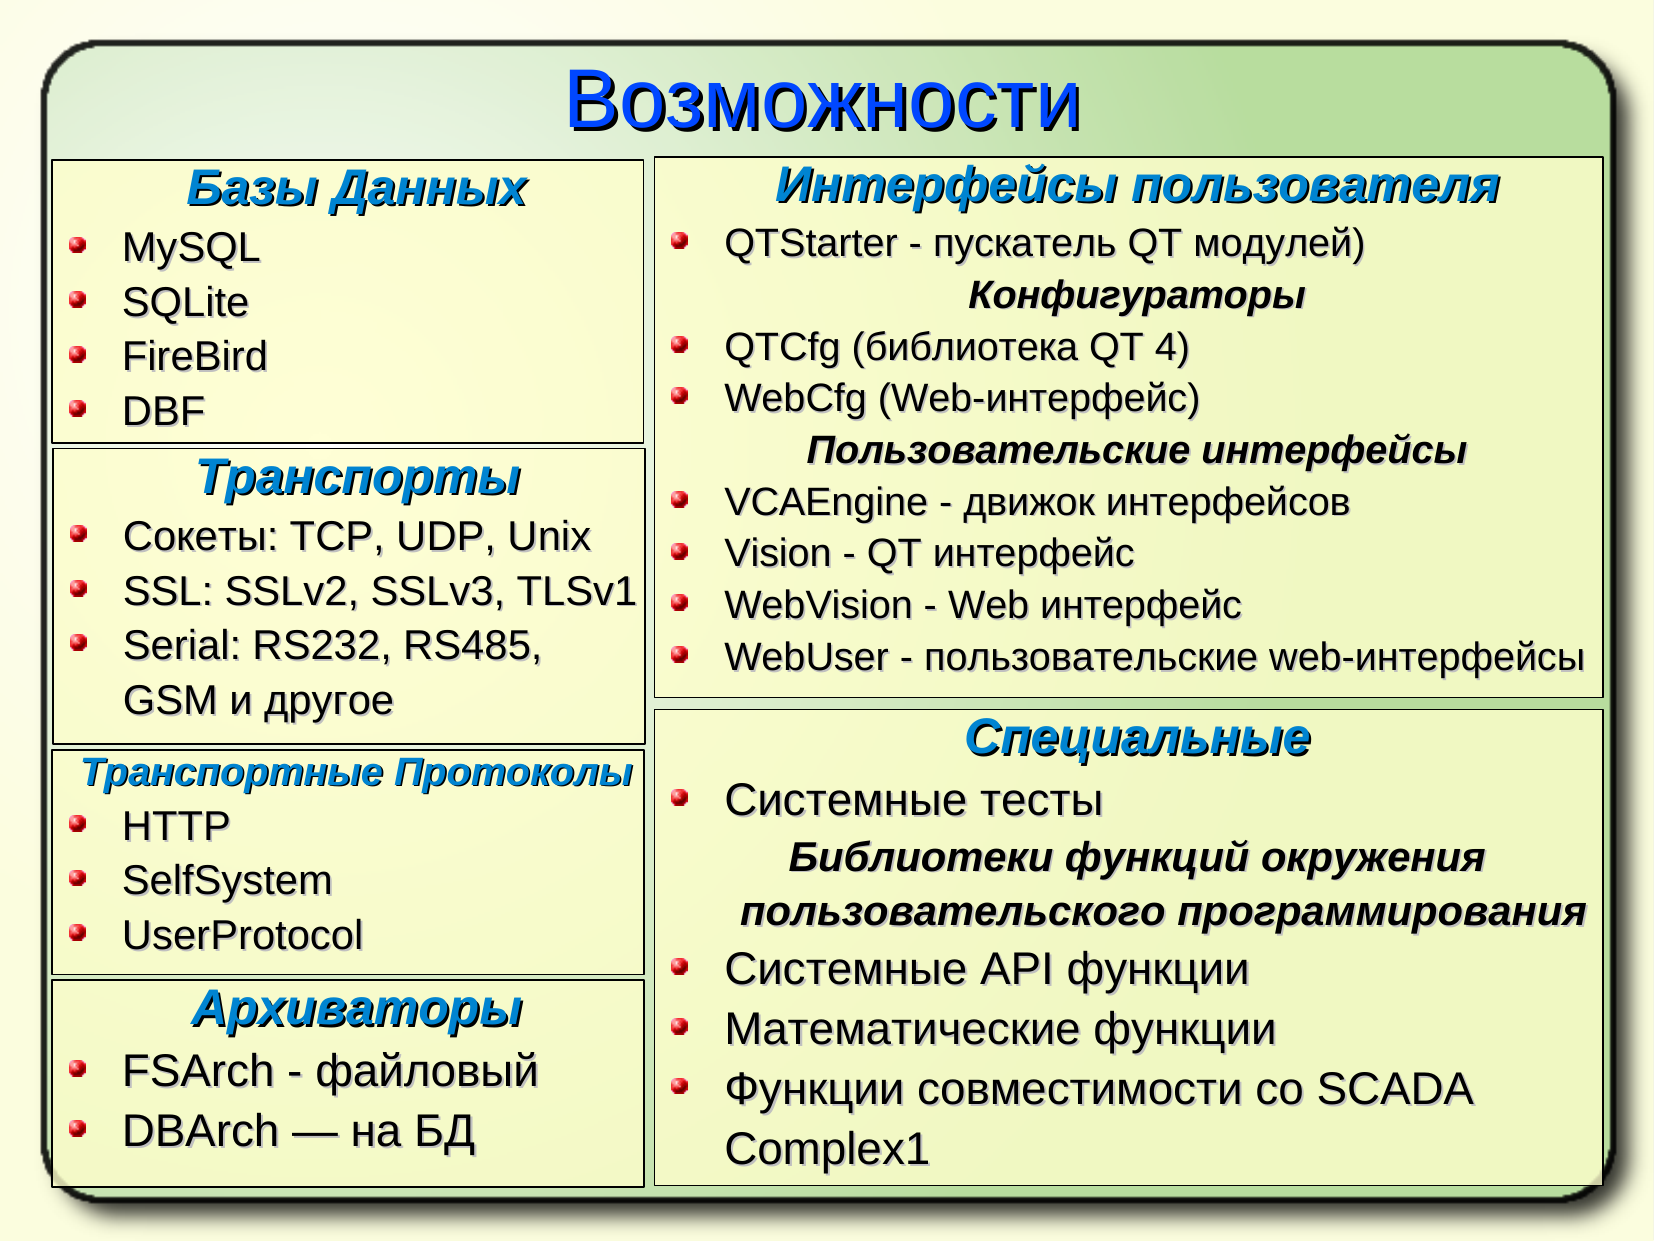

# Возможности
Интерфейсы пользователя
QTStarter - пускатель QT модулей)
Конфигураторы
QTCfg (библиотека QT 4)
WebCfg (Web-интерфейс)
Пользовательские интерфейсы
VCAEngine - движок интерфейсов
Vision - QT интерфейс
WebVision - Web интерфейс
WebUser - пользовательские web-интерфейсы
Базы Данных
MySQL
SQLite
FireBird
DBF
Транспорты
Сокеты: TCP, UDP, Unix
SSL: SSLv2, SSLv3, TLSv1
Serial: RS232, RS485, GSM и другое
Специальные
Системные тесты
Библиотеки функций окружения пользовательского программирования
Системные API функции
Математические функции
Функции совместимости со SCADA Complex1
Транспортные Протоколы
HTTP
SelfSystem
UserProtocol
Архиваторы
FSArch - файловый
DBArch — на БД